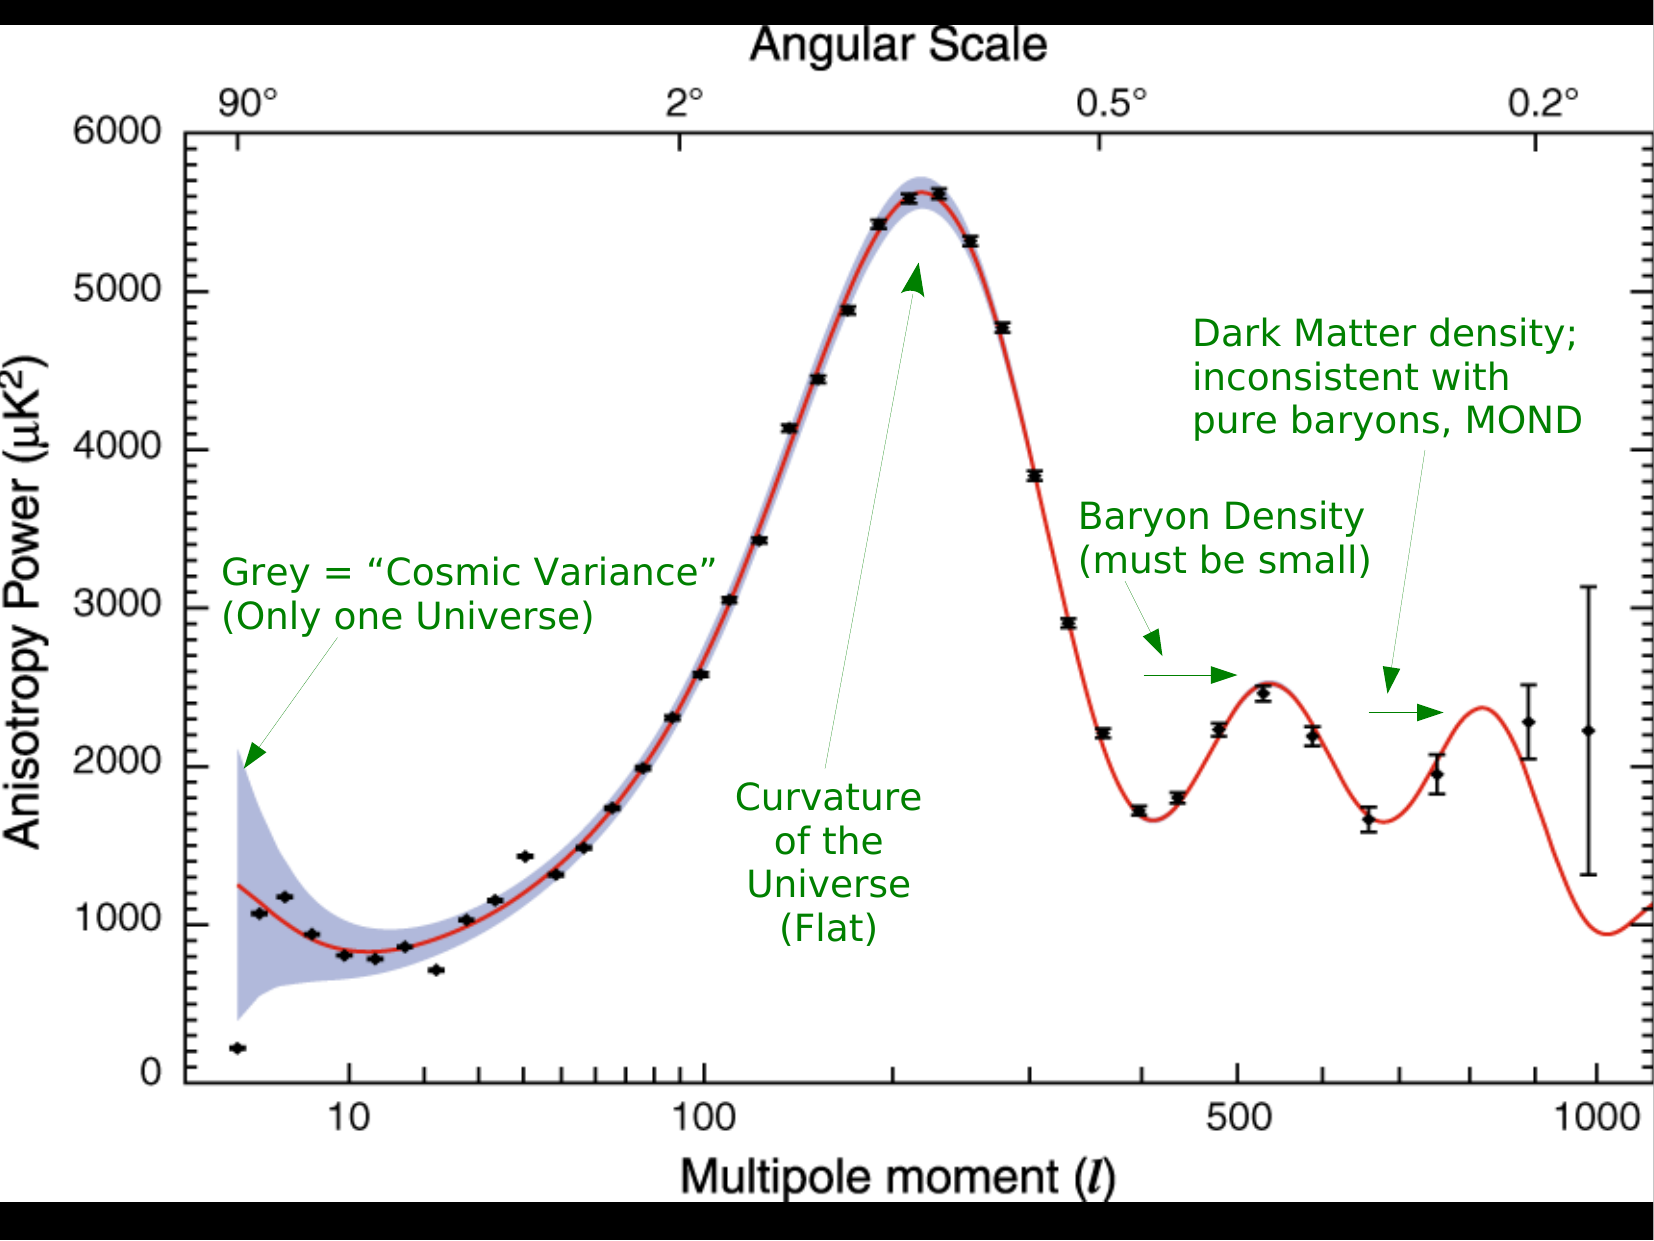

Dark Matter density;
inconsistent with
pure baryons, MOND
Baryon Density
(must be small)
Grey = “Cosmic Variance”
(Only one Universe)
Curvature
of the
Universe
(Flat)